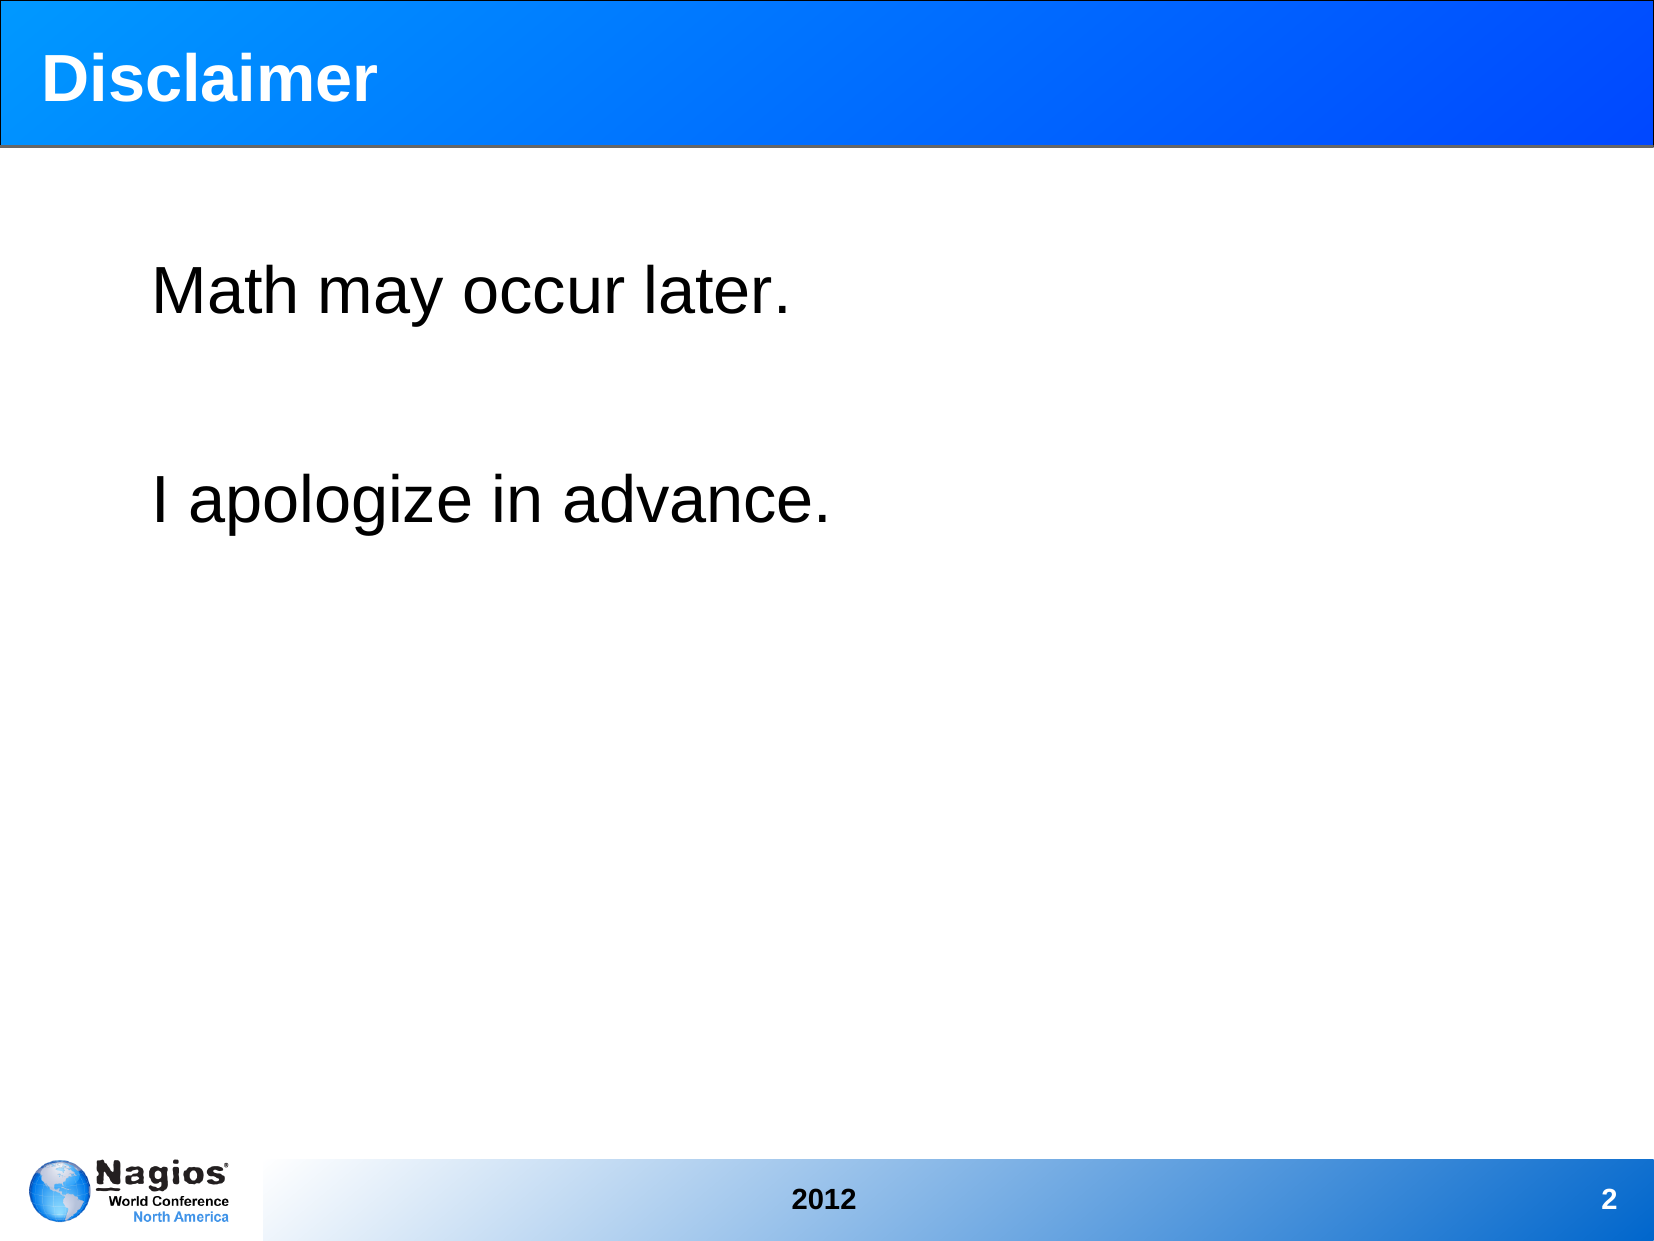

# Disclaimer
Math may occur later.
I apologize in advance.
2011
2